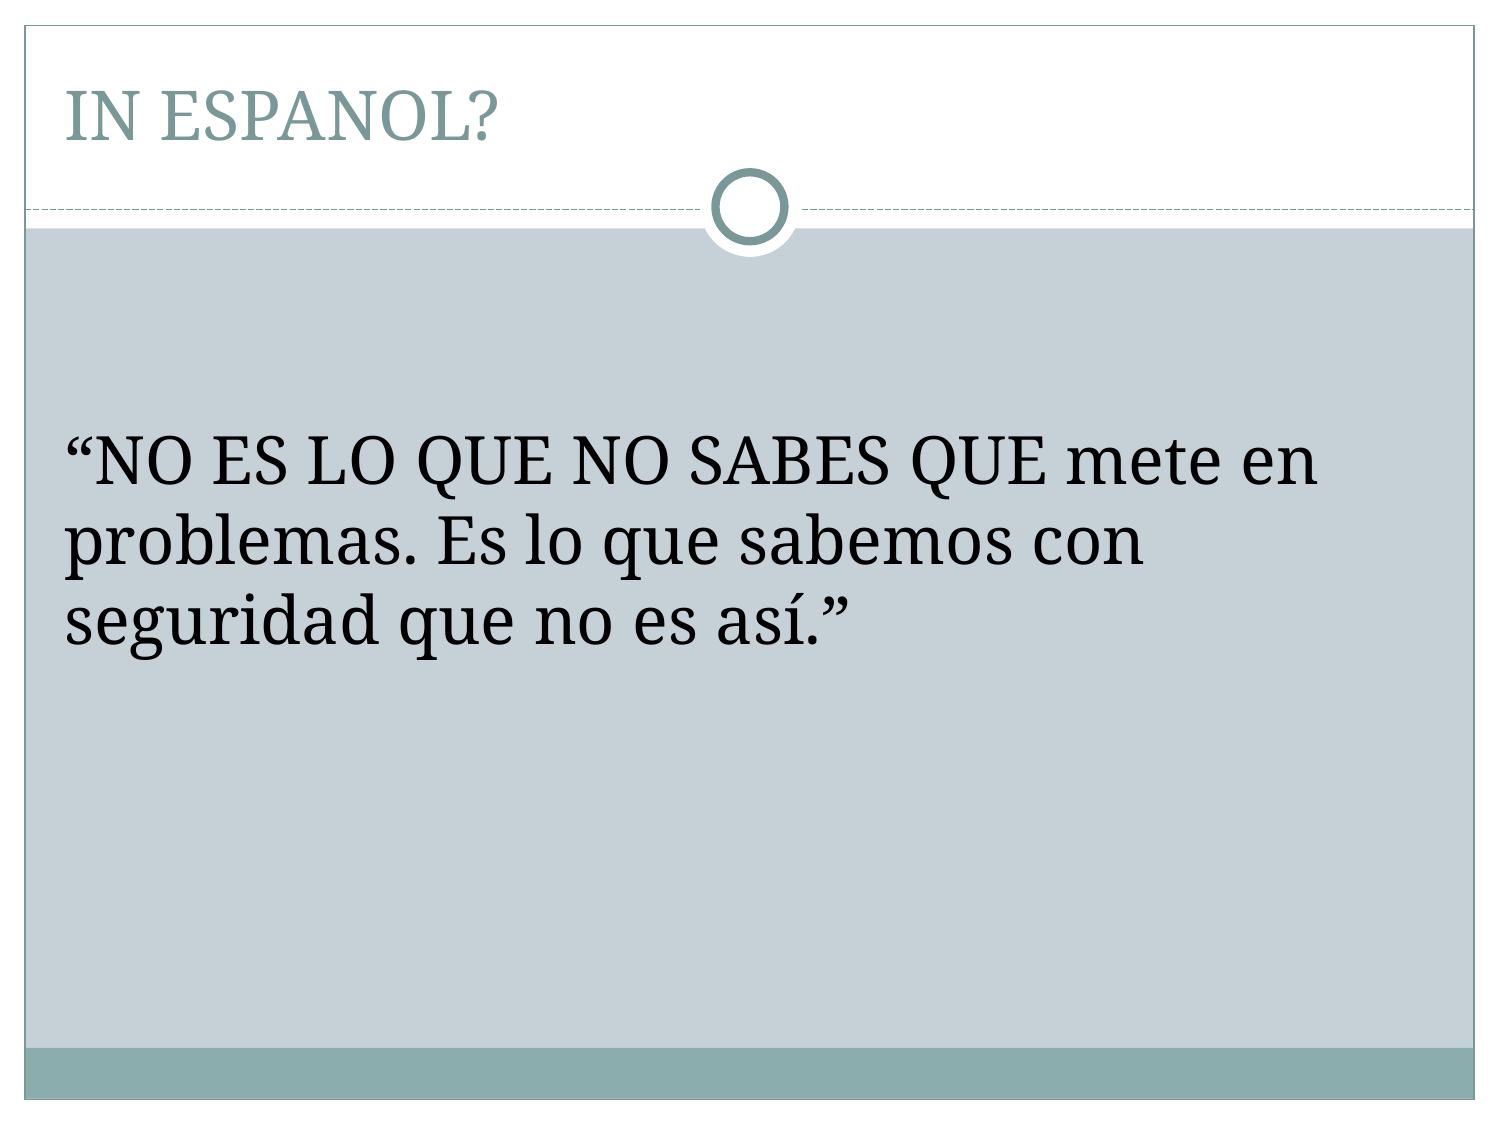

# IN ESPANOL?
“NO ES LO QUE NO SABES QUE mete en problemas. Es lo que sabemos con seguridad que no es así.”